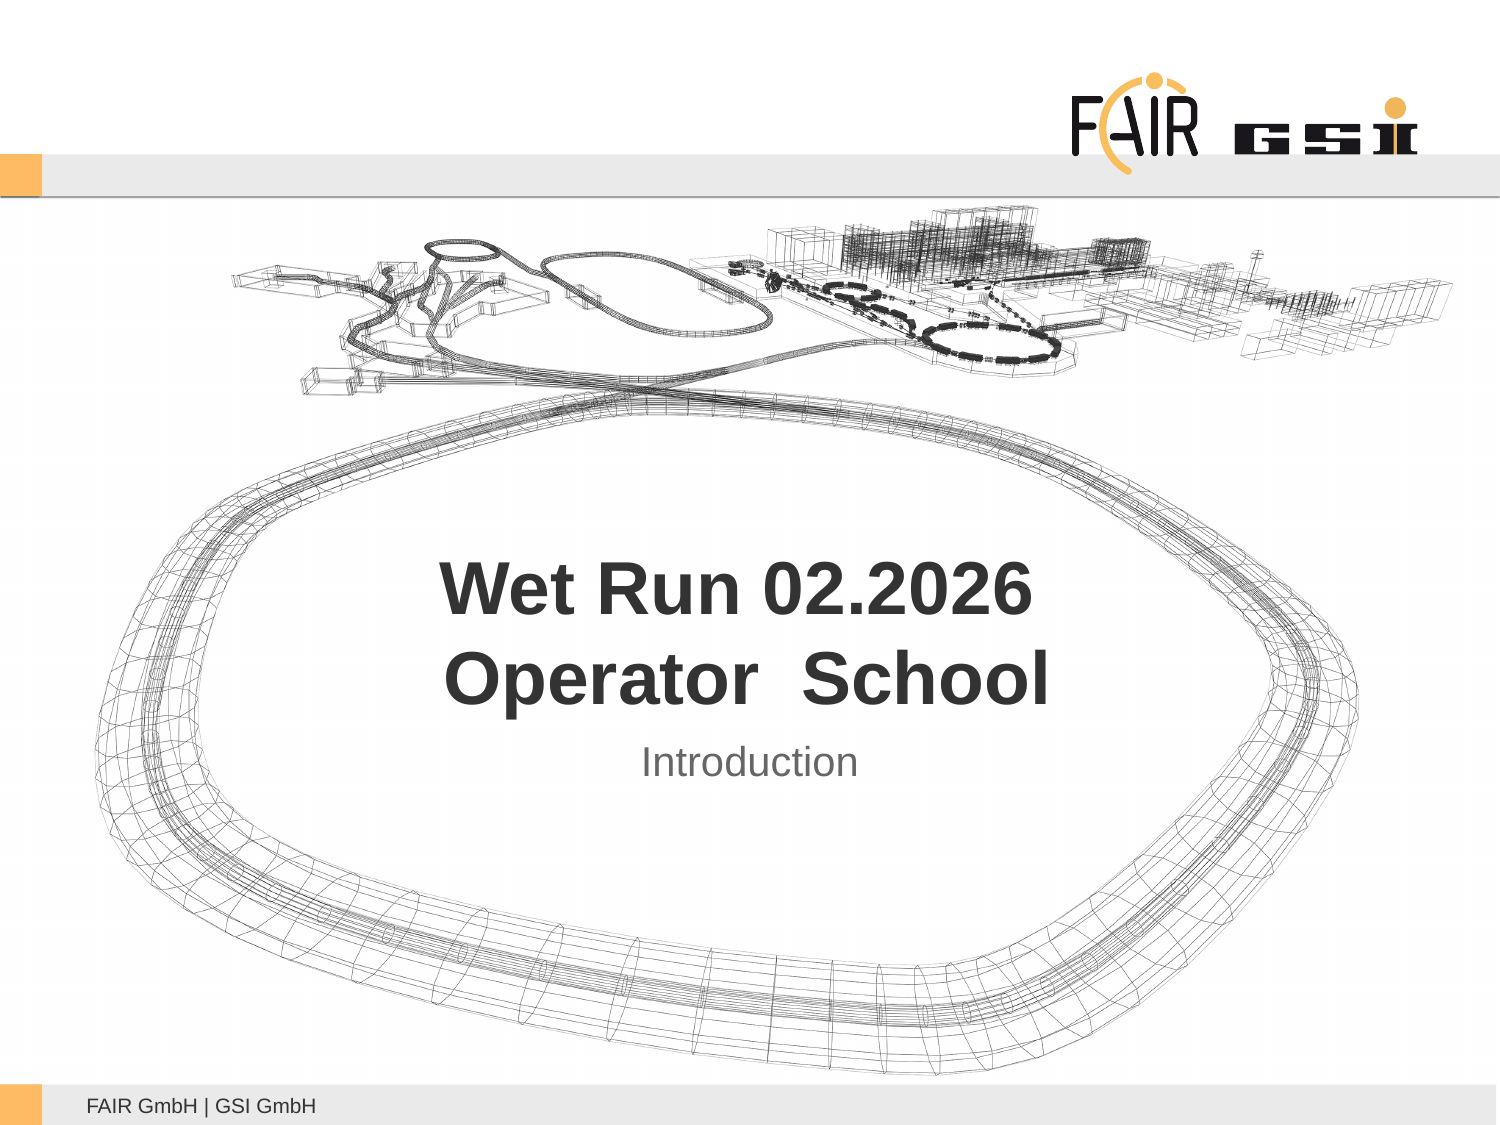

# Wet Run 02.2026 Operator School
Introduction